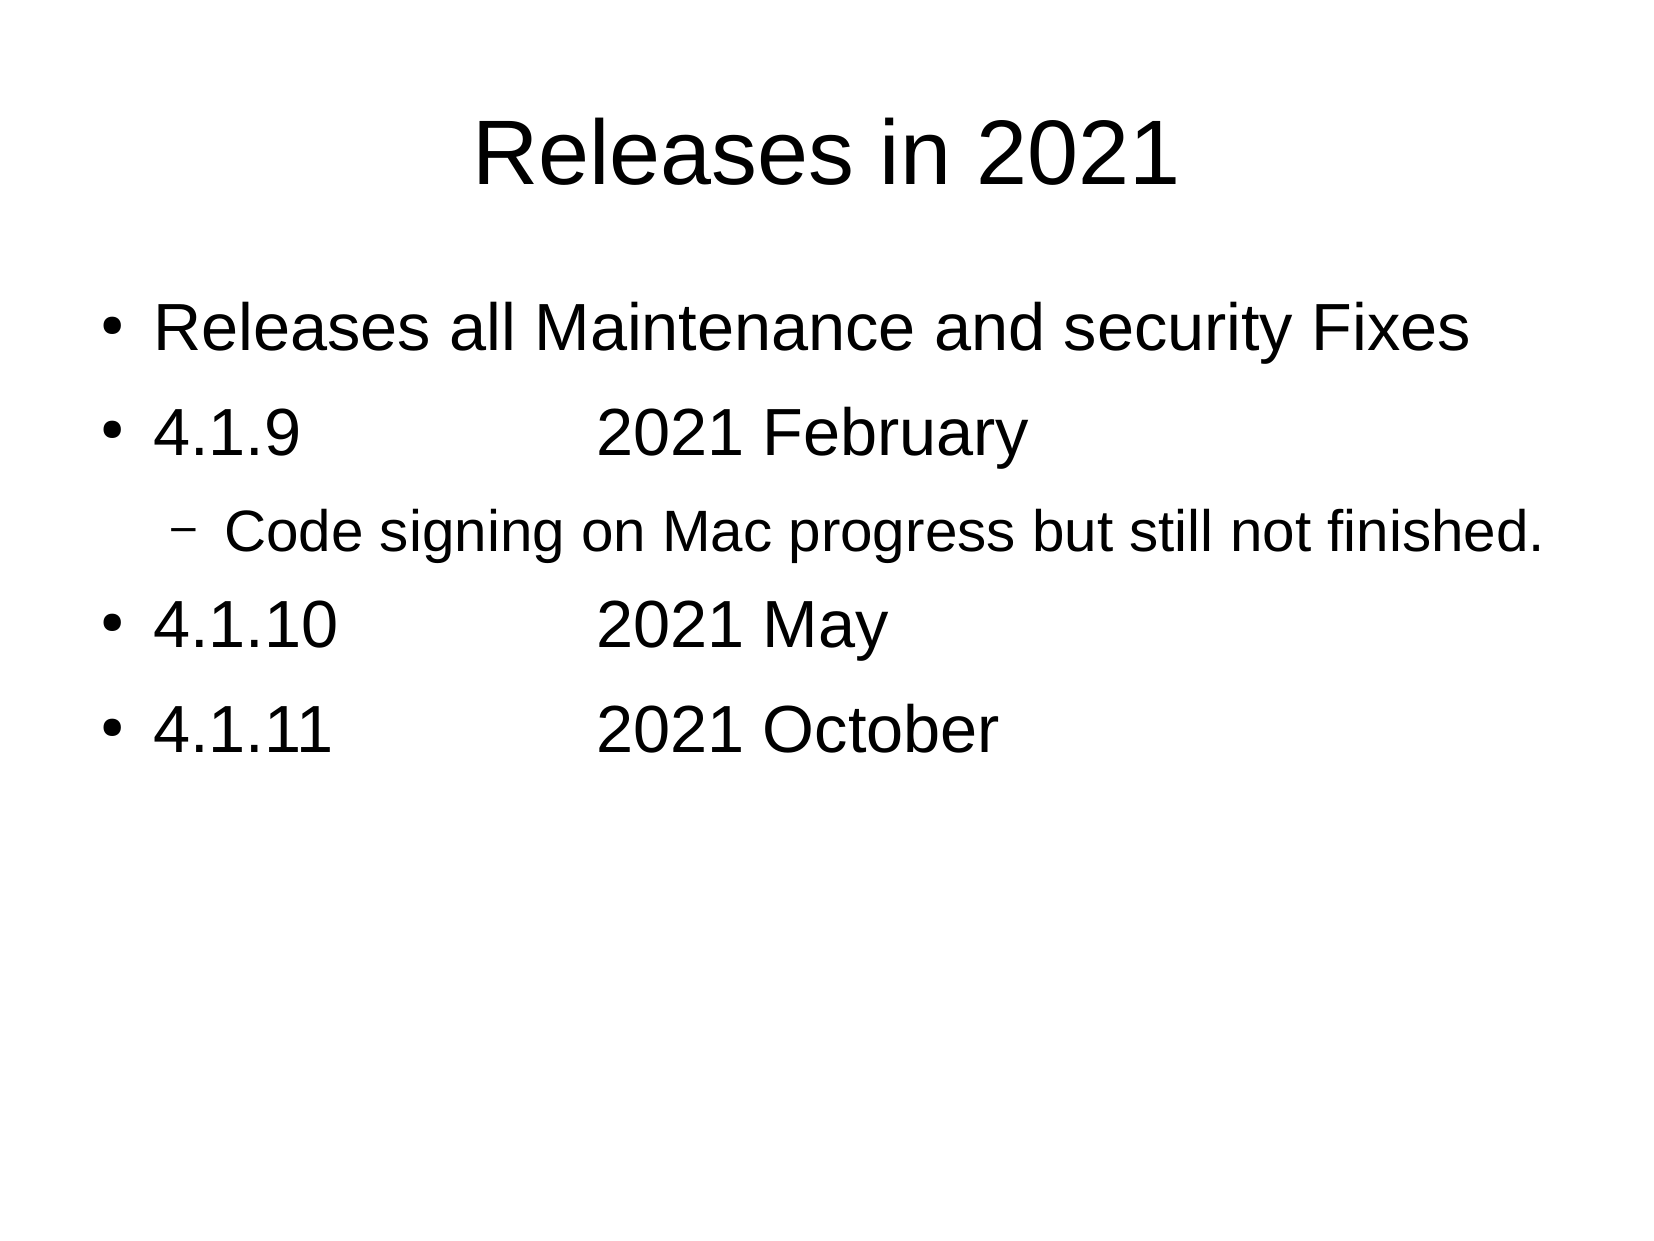

# Releases in 2021
Releases all Maintenance and security Fixes
4.1.9 				2021 February
Code signing on Mac progress but still not finished.
4.1.10				2021 May
4.1.11 				2021 October